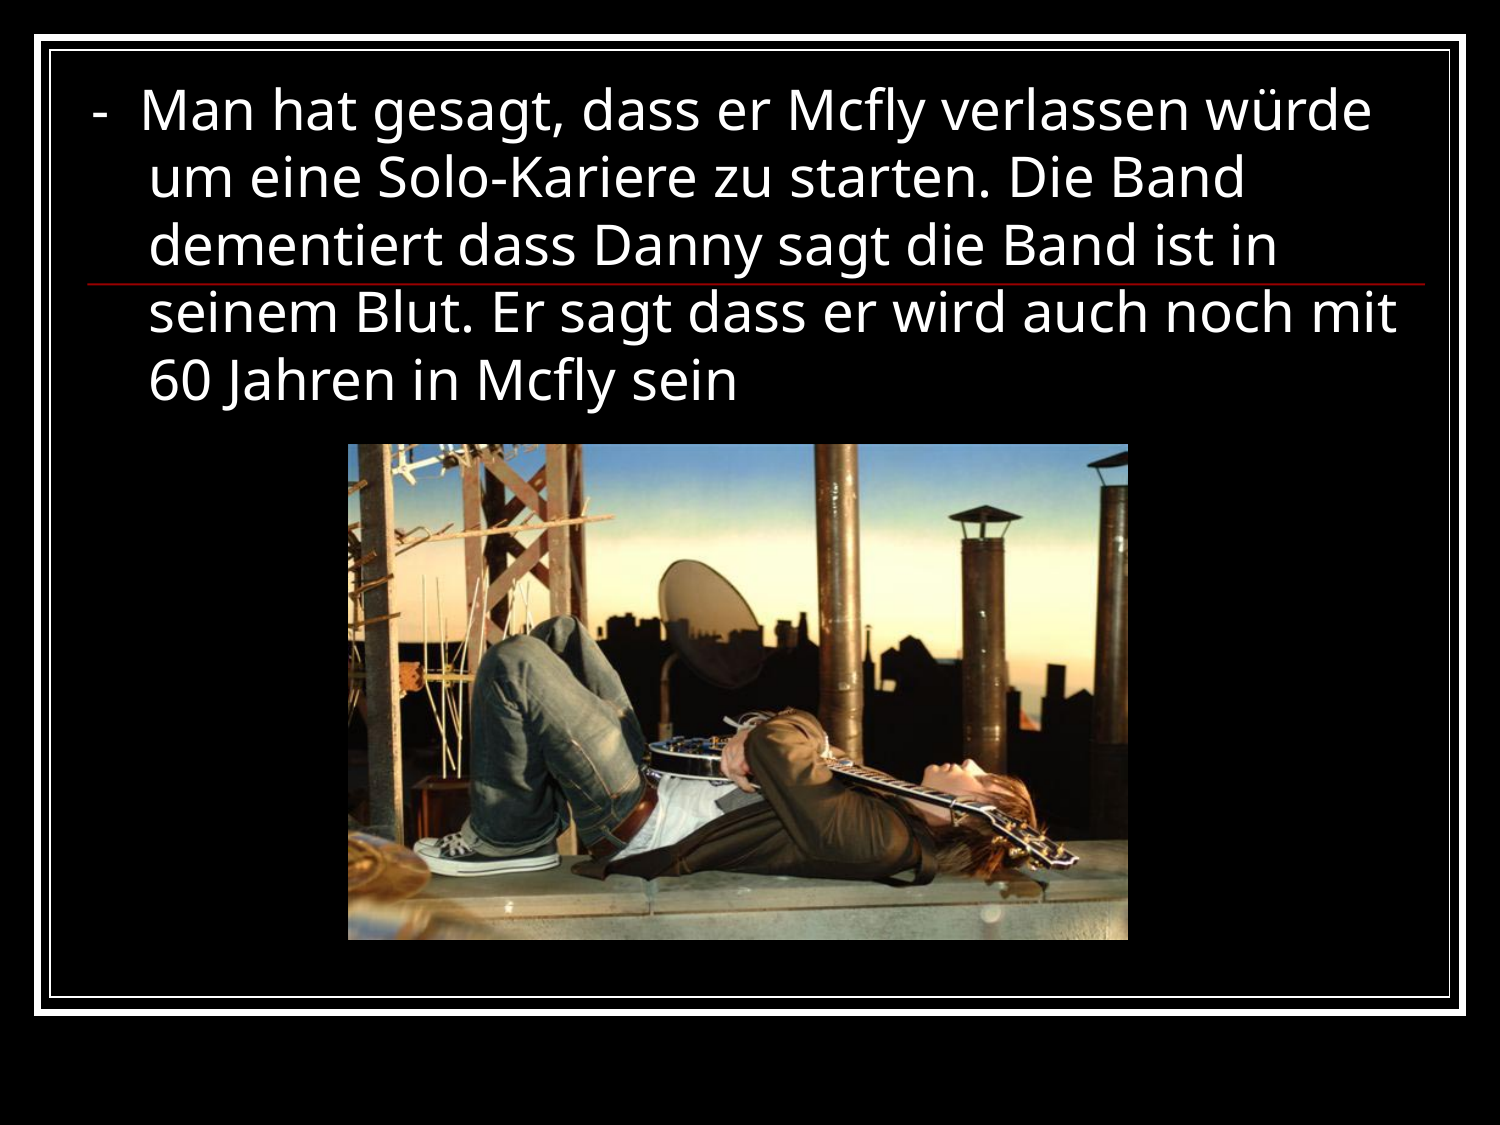

# - Man hat gesagt, dass er Mcfly verlassen würde um eine Solo-Kariere zu starten. Die Band dementiert dass Danny sagt die Band ist in seinem Blut. Er sagt dass er wird auch noch mit 60 Jahren in Mcfly sein